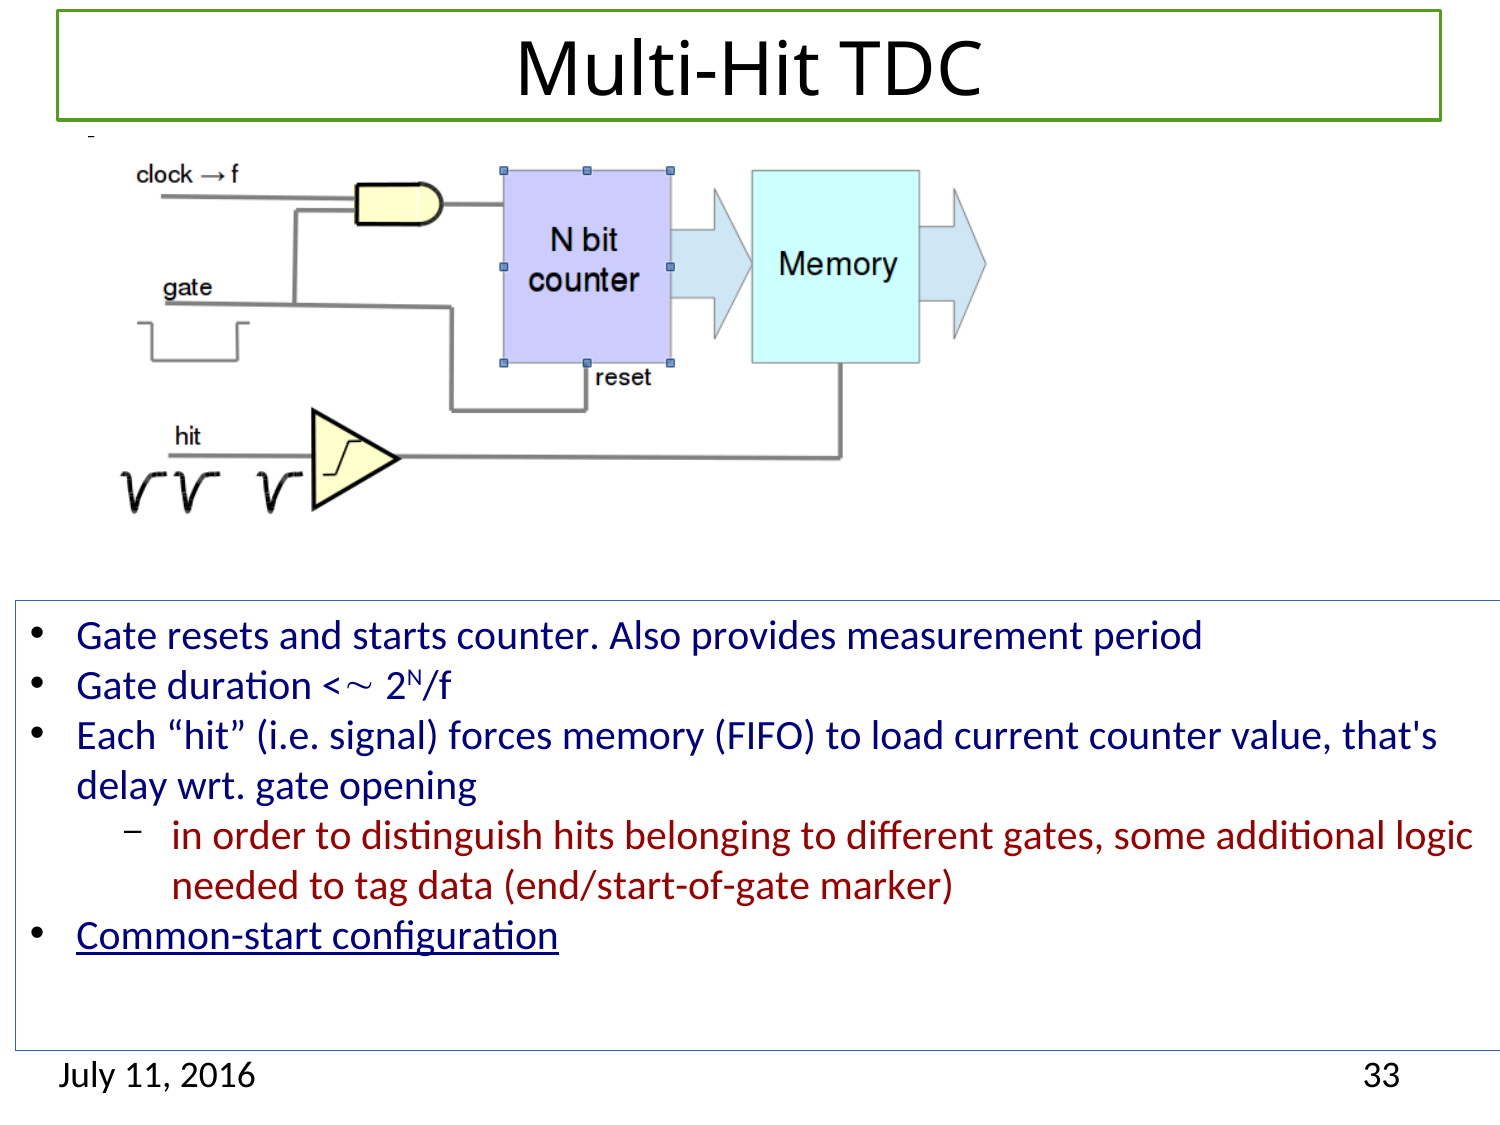

# Multi-Hit TDC
Gate resets and starts counter. Also provides measurement period
Gate duration <~ 2N/f
Each “hit” (i.e. signal) forces memory (FIFO) to load current counter value, that's delay wrt. gate opening
in order to distinguish hits belonging to different gates, some additional logic needed to tag data (end/start-of-gate marker)
Common-start configuration
33